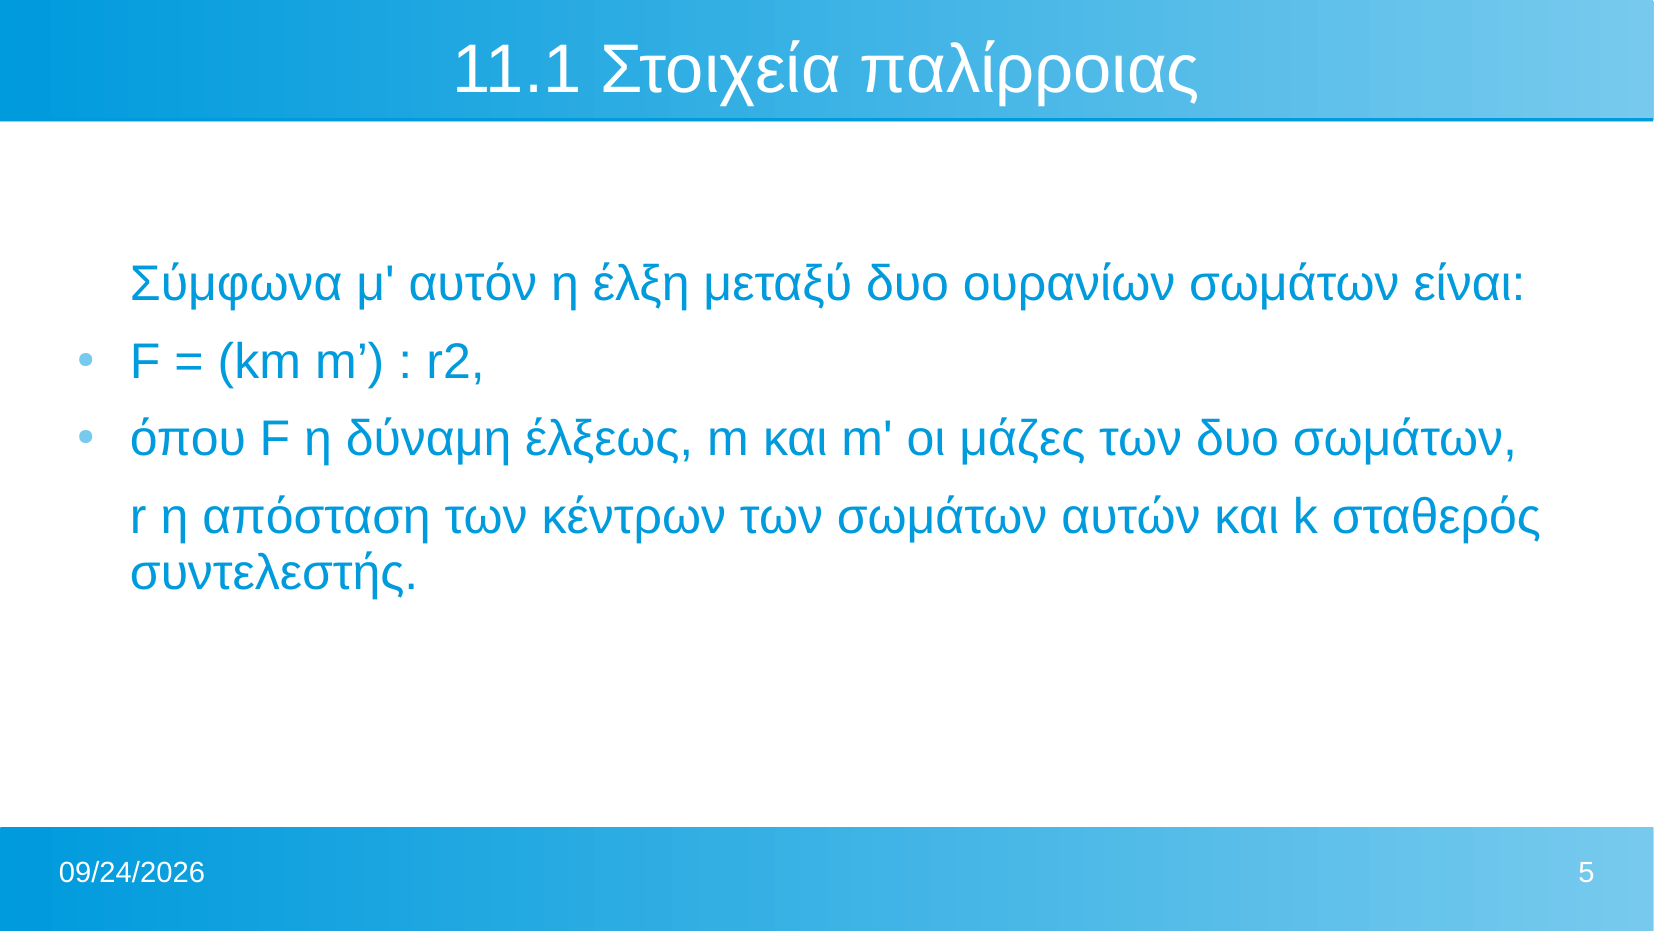

# 11.1 Στοιχεία παλίρροιας
Σύμφωνα μ' αυτόν η έλξη μεταξύ δυο ουρανίων σωμάτων είναι:
F = (km m’) : r2,
όπου F η δύναμη έλξεως, m και m' οι μάζες των δυο σωμάτων,
r η απόσταση των κέντρων των σωμάτων αυτών και k σταθερός συντελεστής.
5